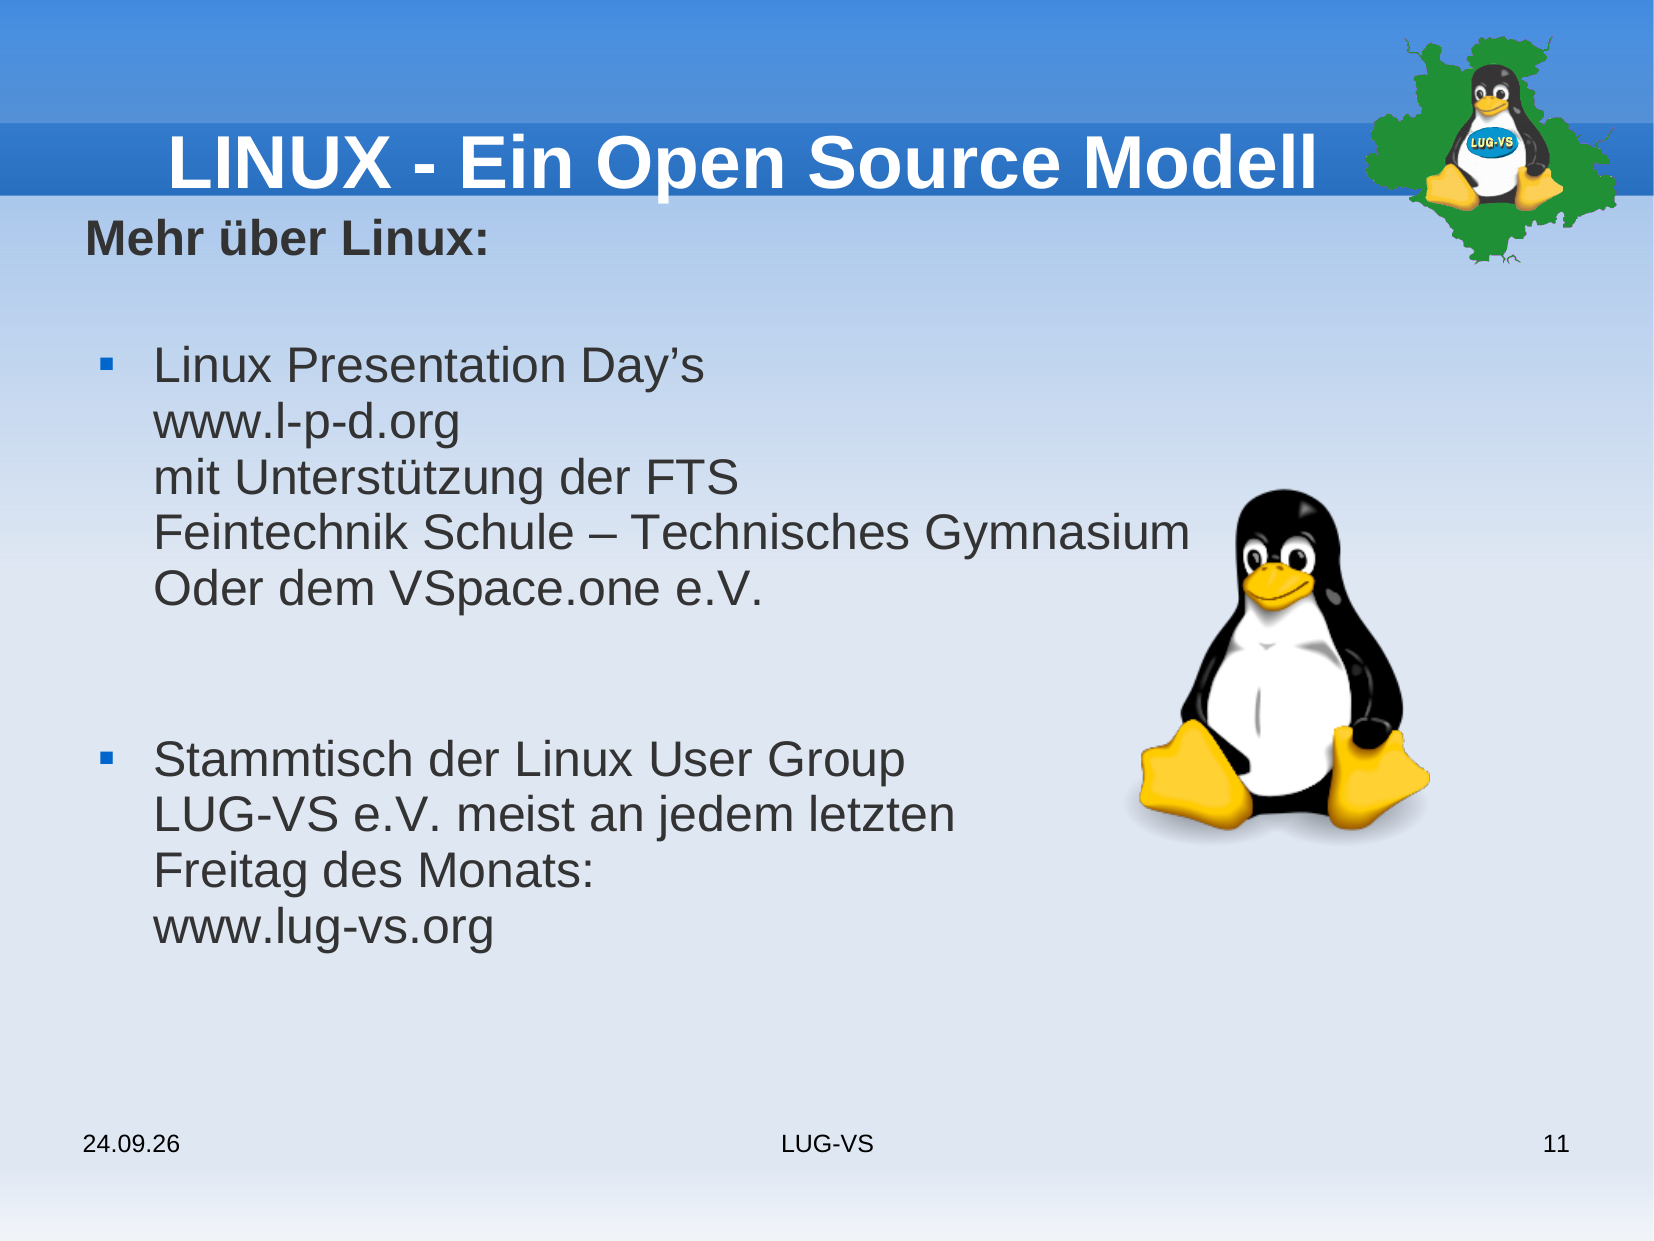

# LINUX - Ein Open Source Modell
Mehr über Linux:
Linux Presentation Day’s
www.l-p-d.org
mit Unterstützung der FTS
Feintechnik Schule – Technisches Gymnasium
Oder dem VSpace.one e.V.
Stammtisch der Linux User Group
LUG-VS e.V. meist an jedem letzten
Freitag des Monats:
www.lug-vs.org
LUG-VS
11